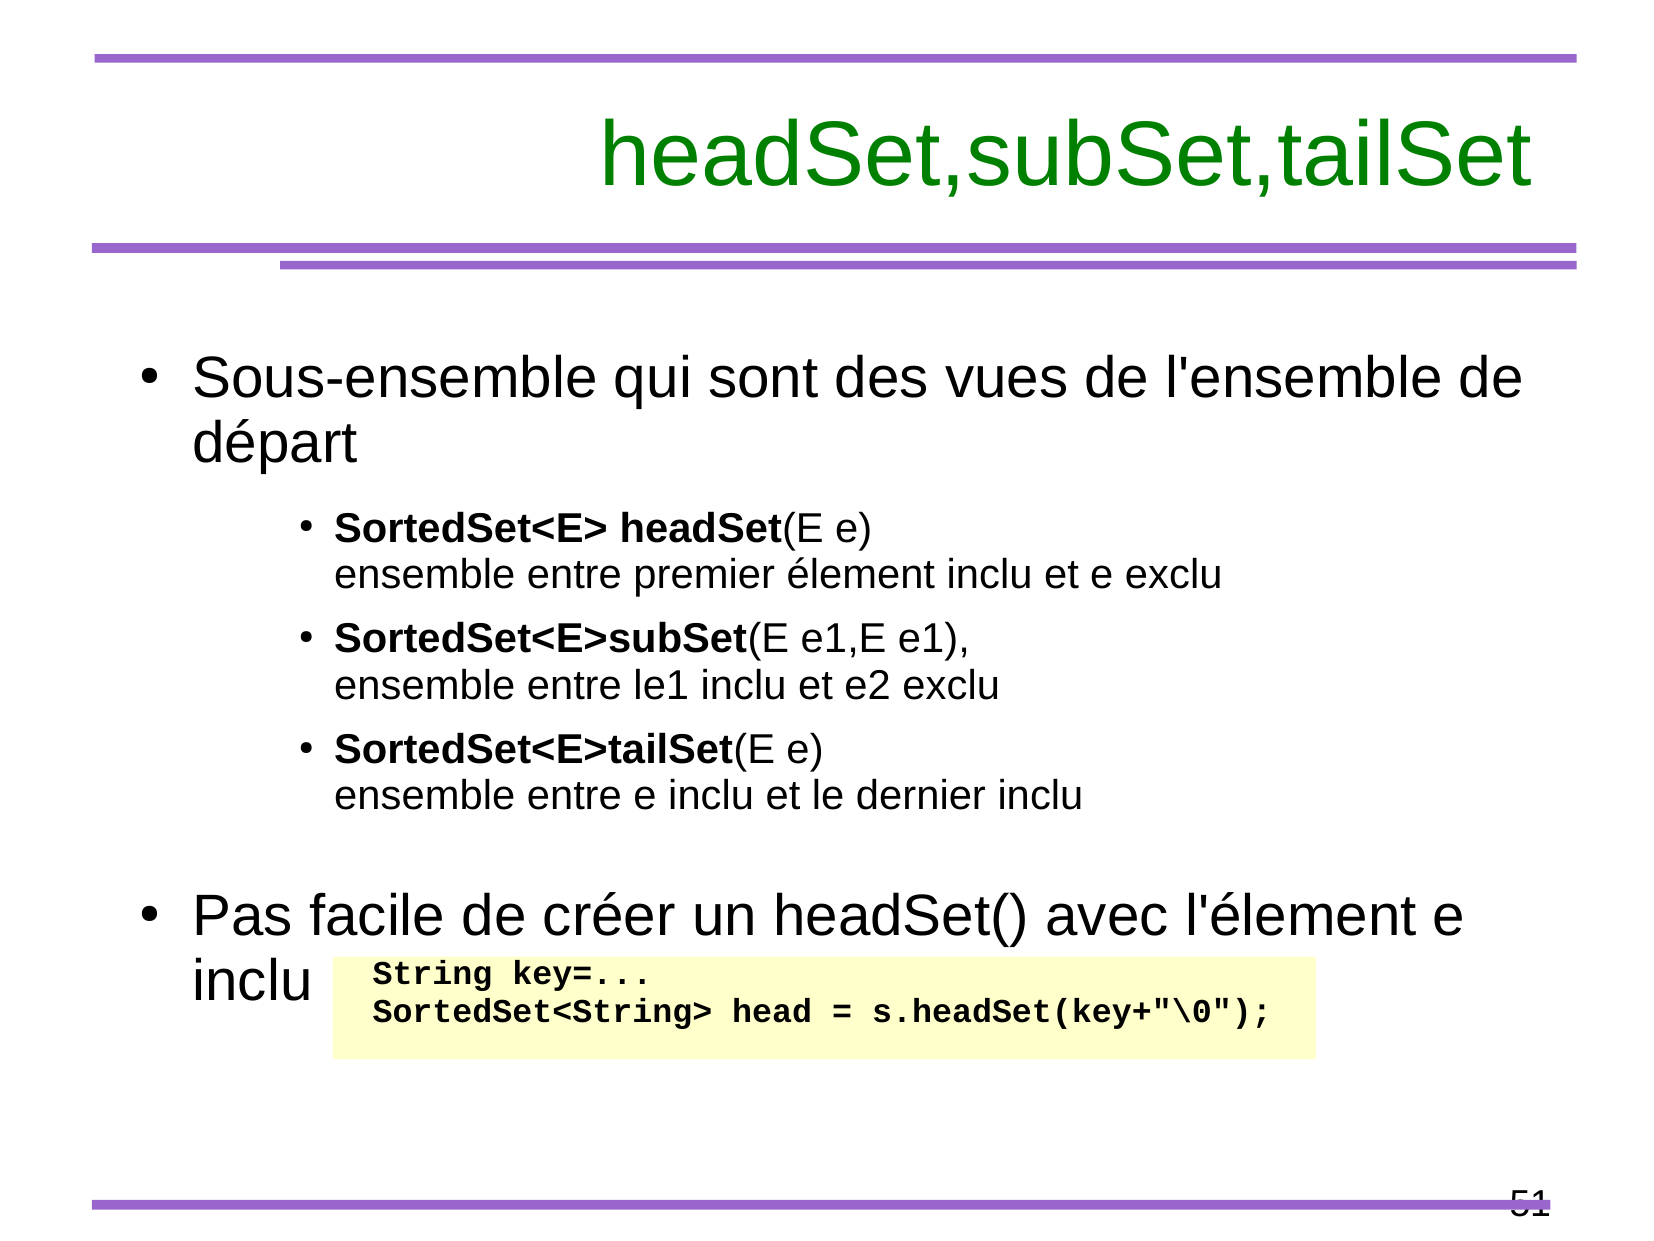

# headSet,subSet,tailSet
Sous-ensemble qui sont des vues de l'ensemble de départ
SortedSet<E> headSet(E e)
ensemble entre premier élement inclu et e exclu
SortedSet<E>subSet(E e1,E e1),
ensemble entre le1 inclu et e2 exclu
SortedSet<E>tailSet(E e)
ensemble entre e inclu et le dernier inclu
Pas facile de créer un headSet() avec l'élement e inclu
 String key=...
 SortedSet<String> head = s.headSet(key+"\0");